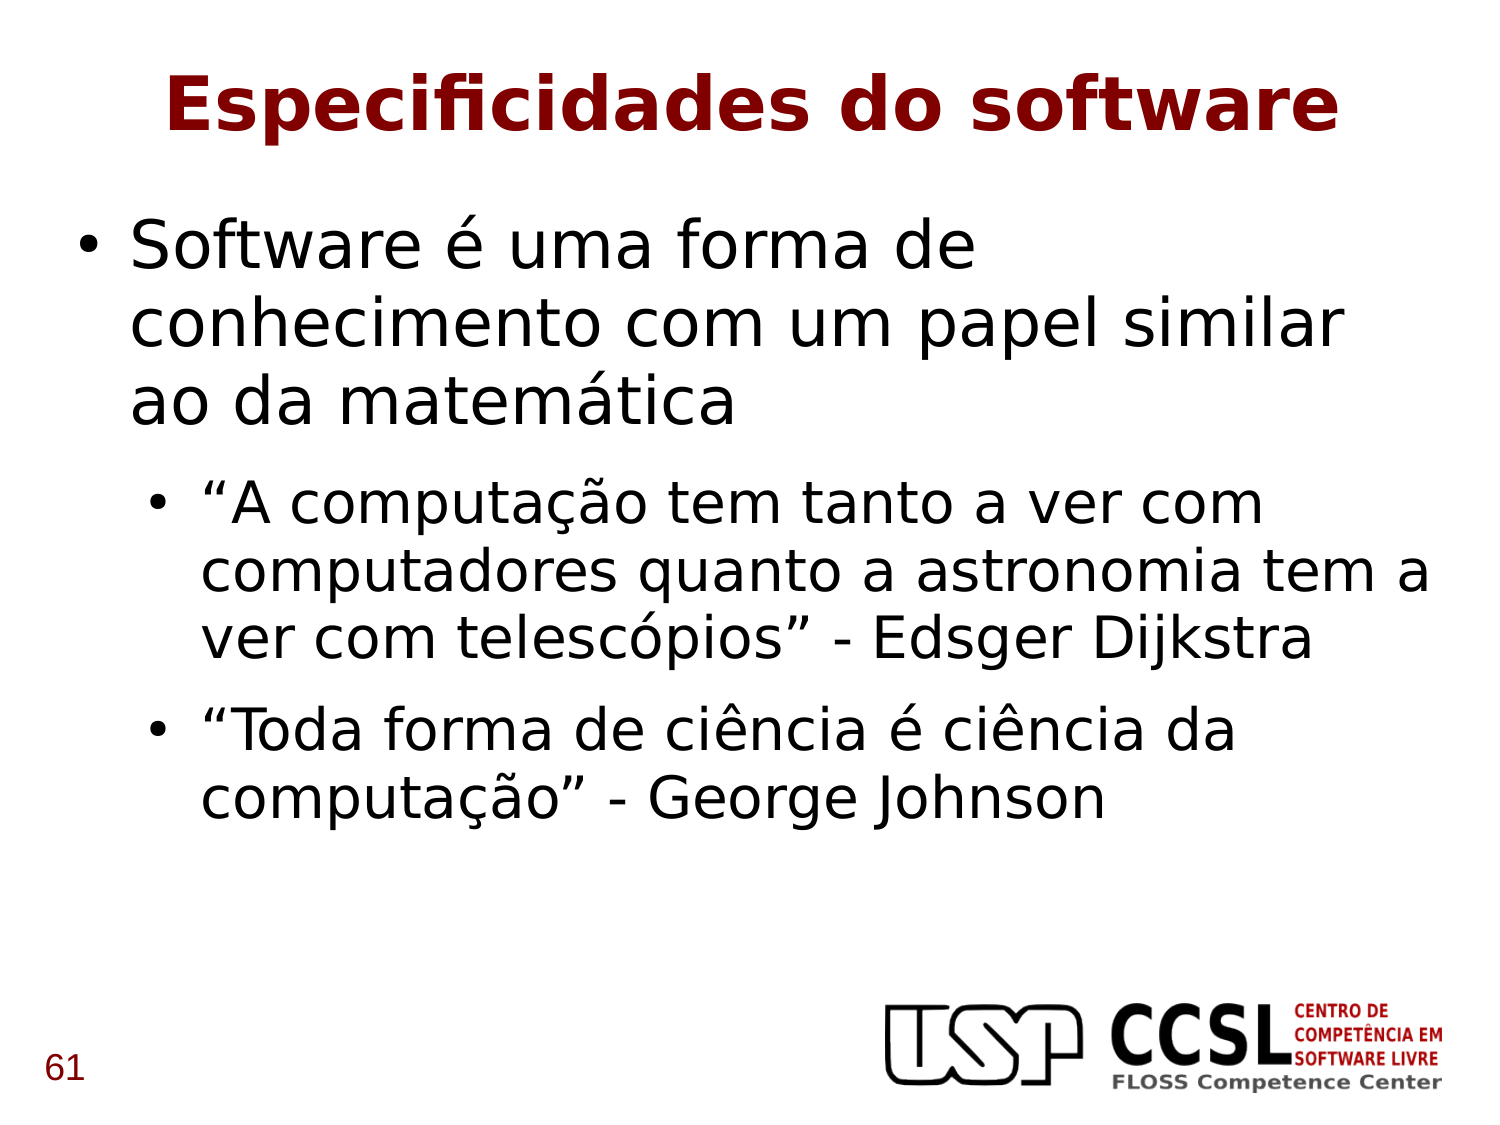

# Especificidades do software
Software é uma forma de conhecimento com um papel similar ao da matemática
“A computação tem tanto a ver com computadores quanto a astronomia tem a ver com telescópios” - Edsger Dijkstra
“Toda forma de ciência é ciência da computação” - George Johnson